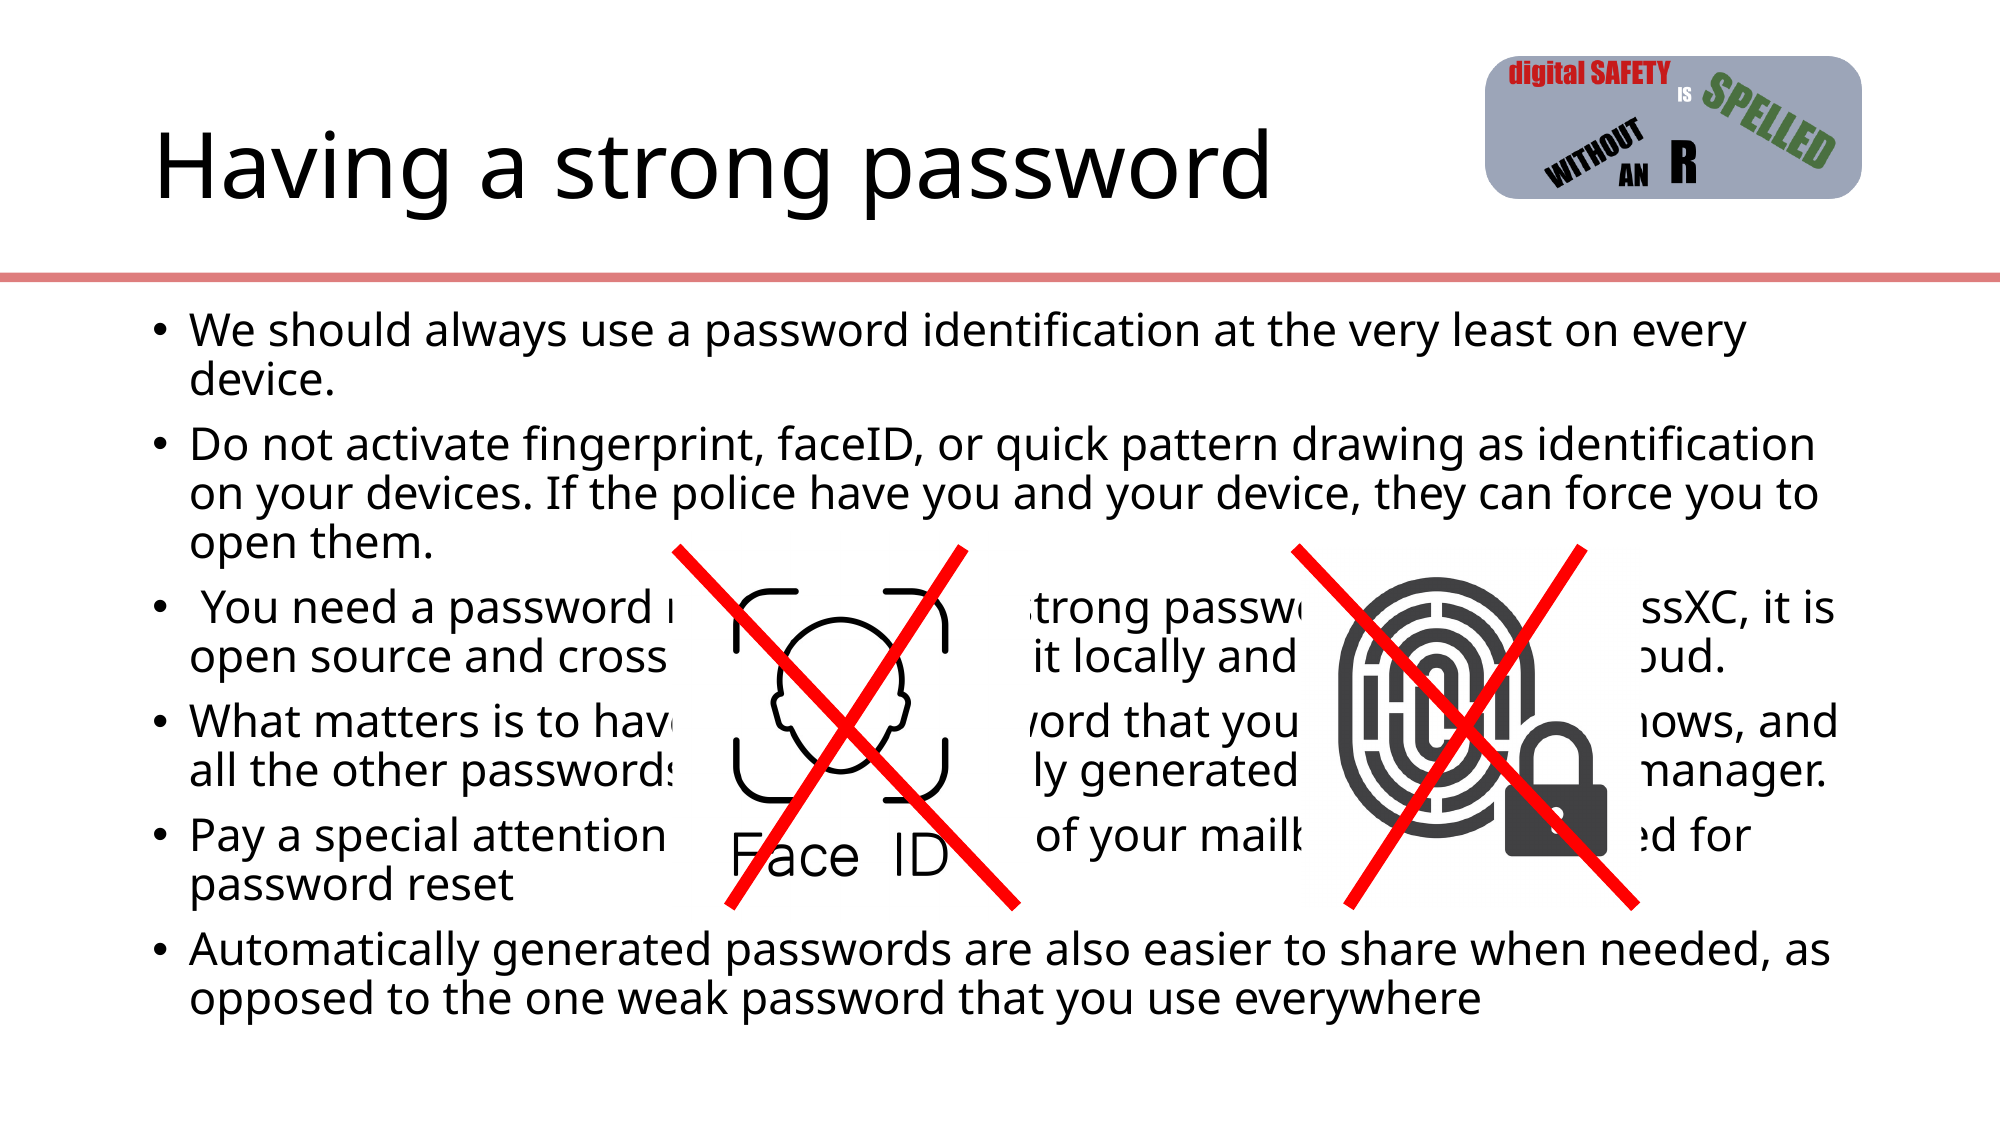

# Having a strong password
We should always use a password identification at the very least on every device.
Do not activate fingerprint, faceID, or quick pattern drawing as identification on your devices. If the police have you and your device, they can force you to open them.
 You need a password manager with a strong password. I use KeepassXC, it is open source and cross platform. I keep it locally and sync it with a cloud.
What matters is to have a master password that you and only you knows, and all the other passwords are automatically generated by a password manager.
Pay a special attention to the password of your mailbox, which is used for password reset
Automatically generated passwords are also easier to share when needed, as opposed to the one weak password that you use everywhere